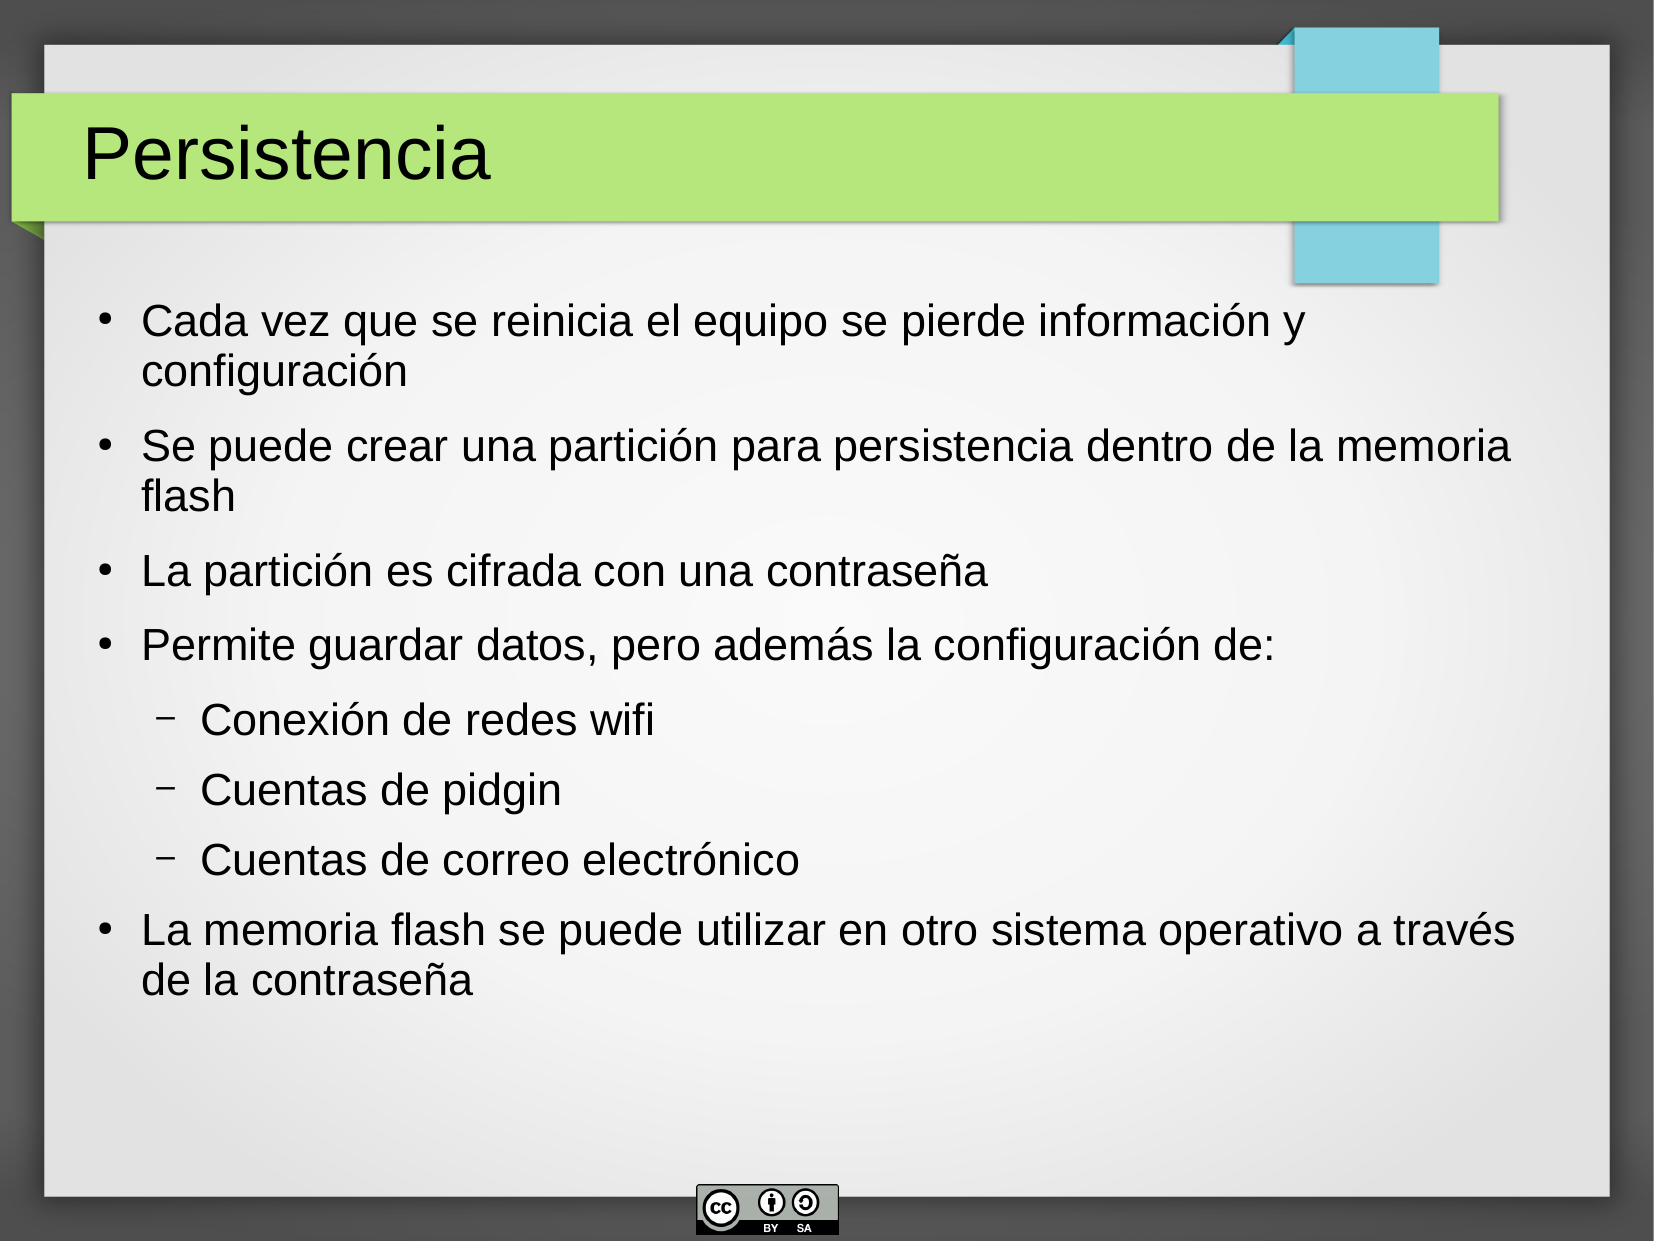

# Persistencia
Cada vez que se reinicia el equipo se pierde información y configuración
Se puede crear una partición para persistencia dentro de la memoria flash
La partición es cifrada con una contraseña
Permite guardar datos, pero además la configuración de:
Conexión de redes wifi
Cuentas de pidgin
Cuentas de correo electrónico
La memoria flash se puede utilizar en otro sistema operativo a través de la contraseña